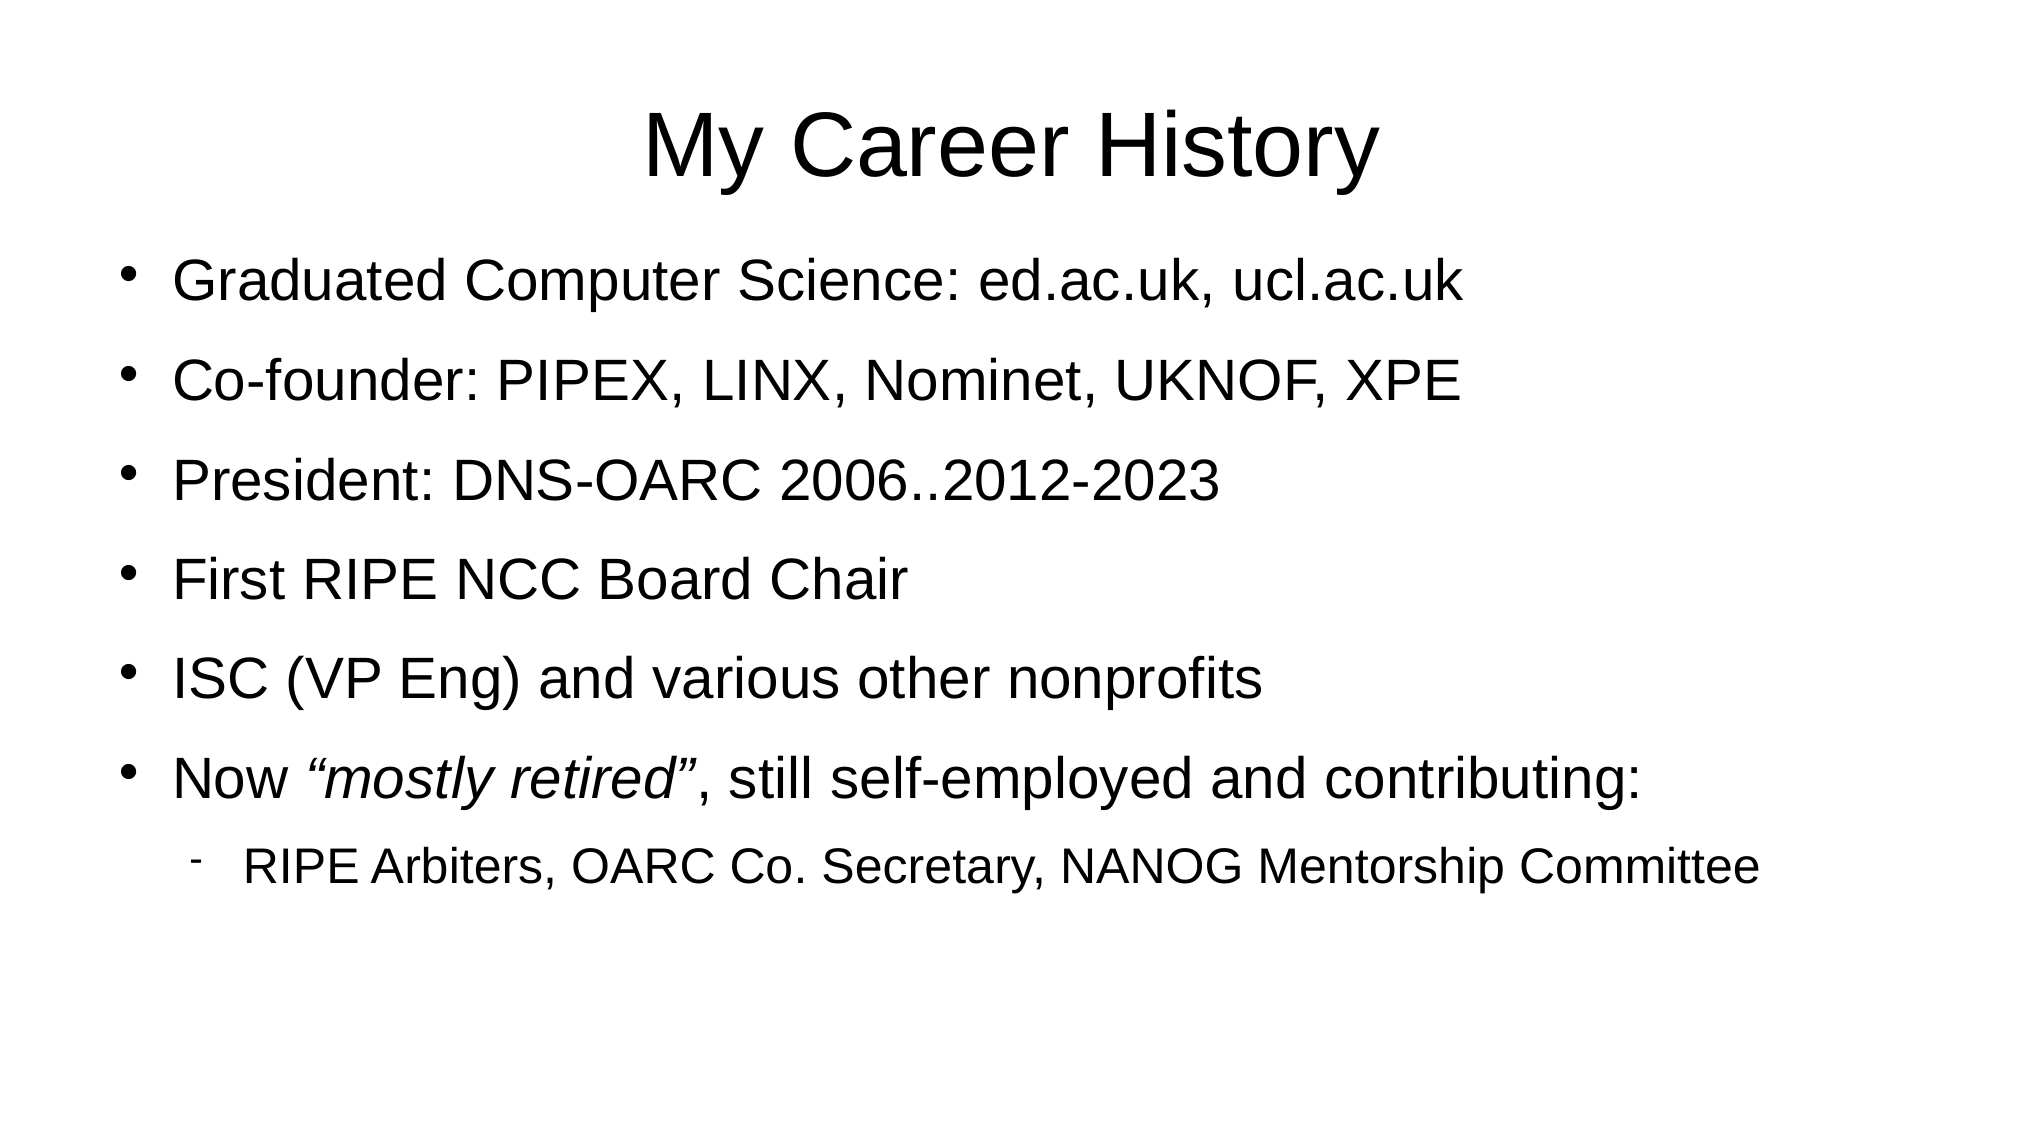

# My Career History
Graduated Computer Science: ed.ac.uk, ucl.ac.uk
Co-founder: PIPEX, LINX, Nominet, UKNOF, XPE
President: DNS-OARC 2006..2012-2023
First RIPE NCC Board Chair
ISC (VP Eng) and various other nonprofits
Now “mostly retired”, still self-employed and contributing:
RIPE Arbiters, OARC Co. Secretary, NANOG Mentorship Committee